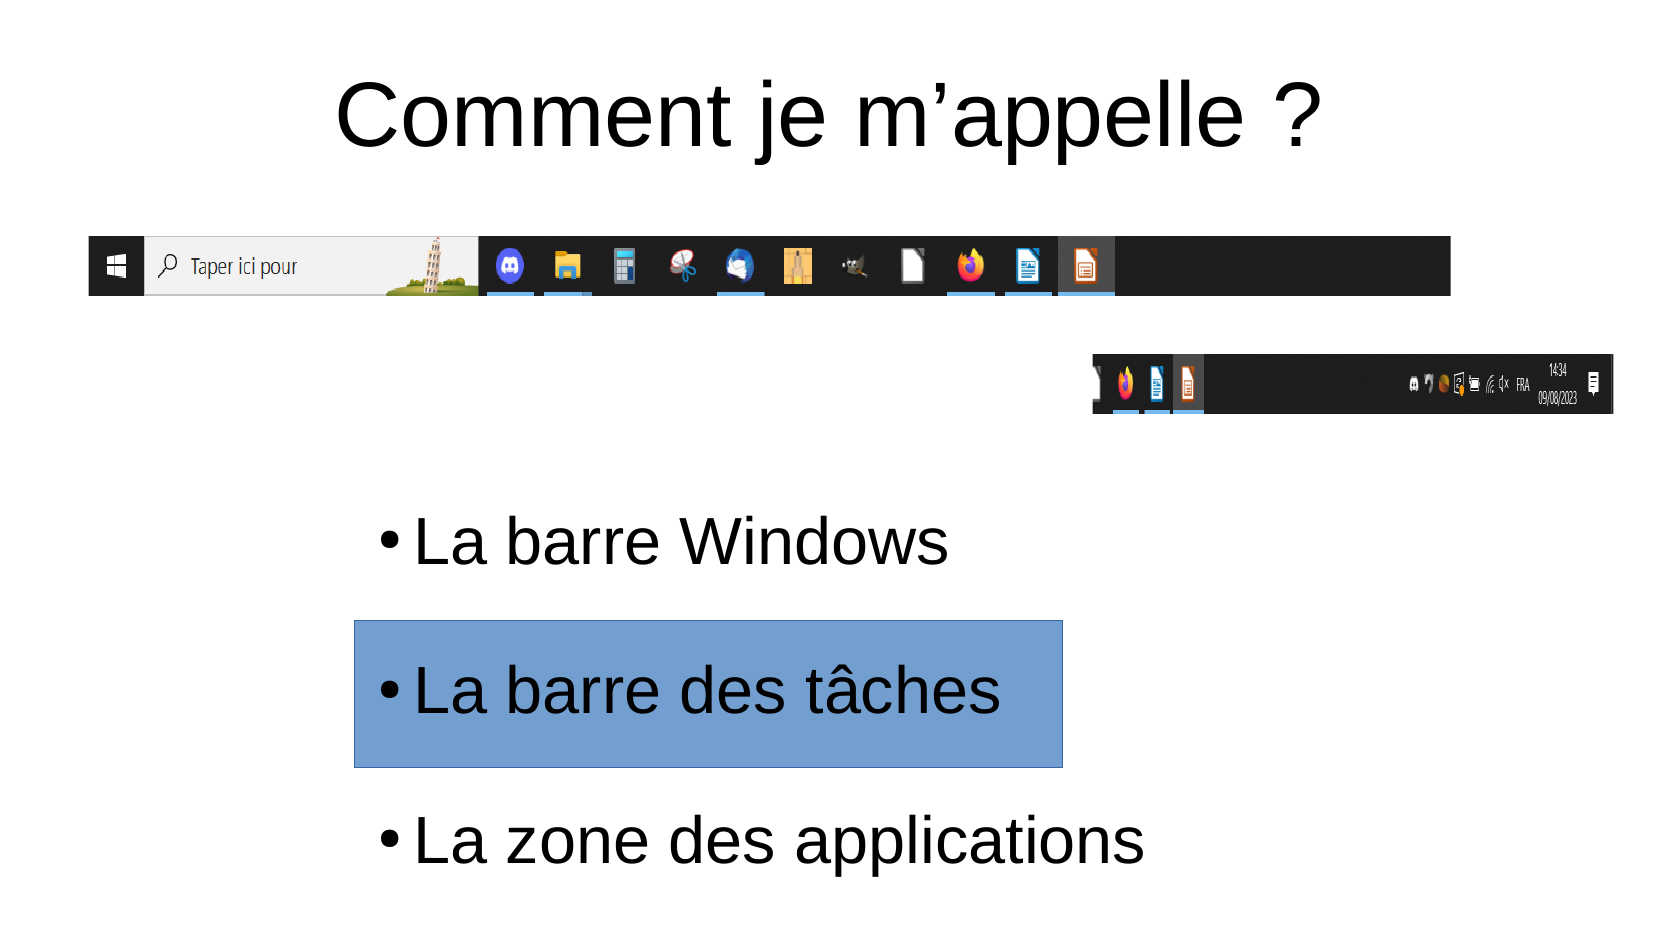

# Comment je m’appelle ?
La barre Windows
La barre des tâches
La zone des applications